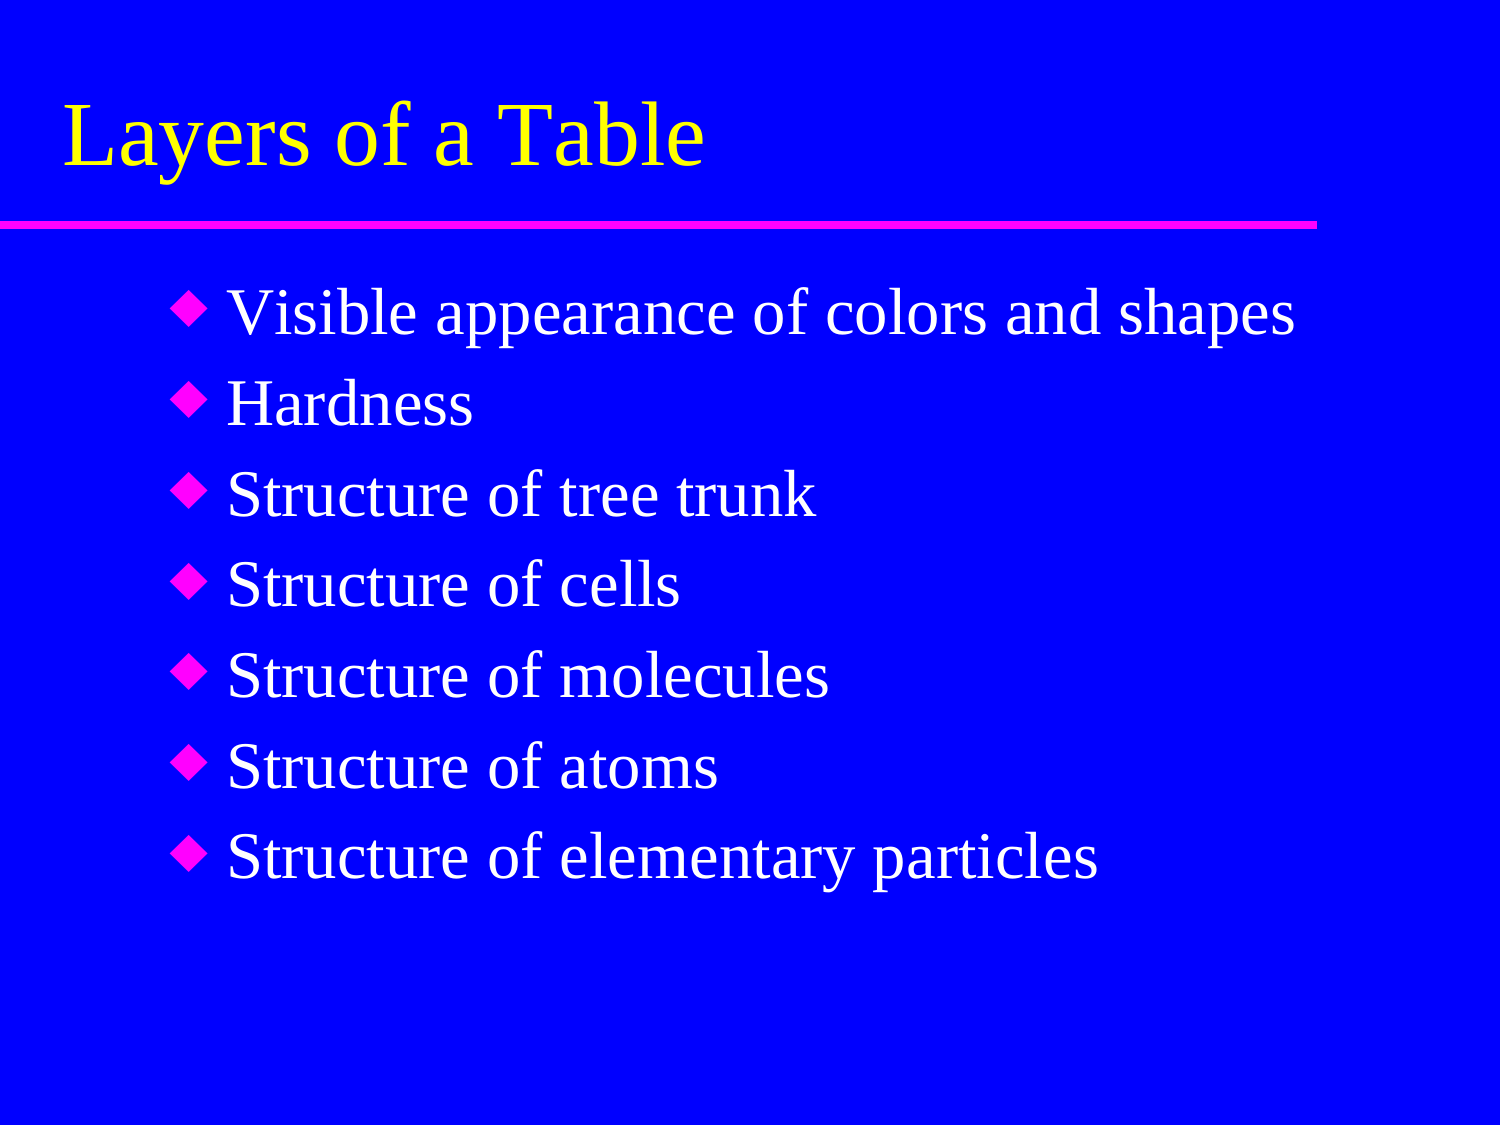

# Layers of a Table
Visible appearance of colors and shapes
Hardness
Structure of tree trunk
Structure of cells
Structure of molecules
Structure of atoms
Structure of elementary particles